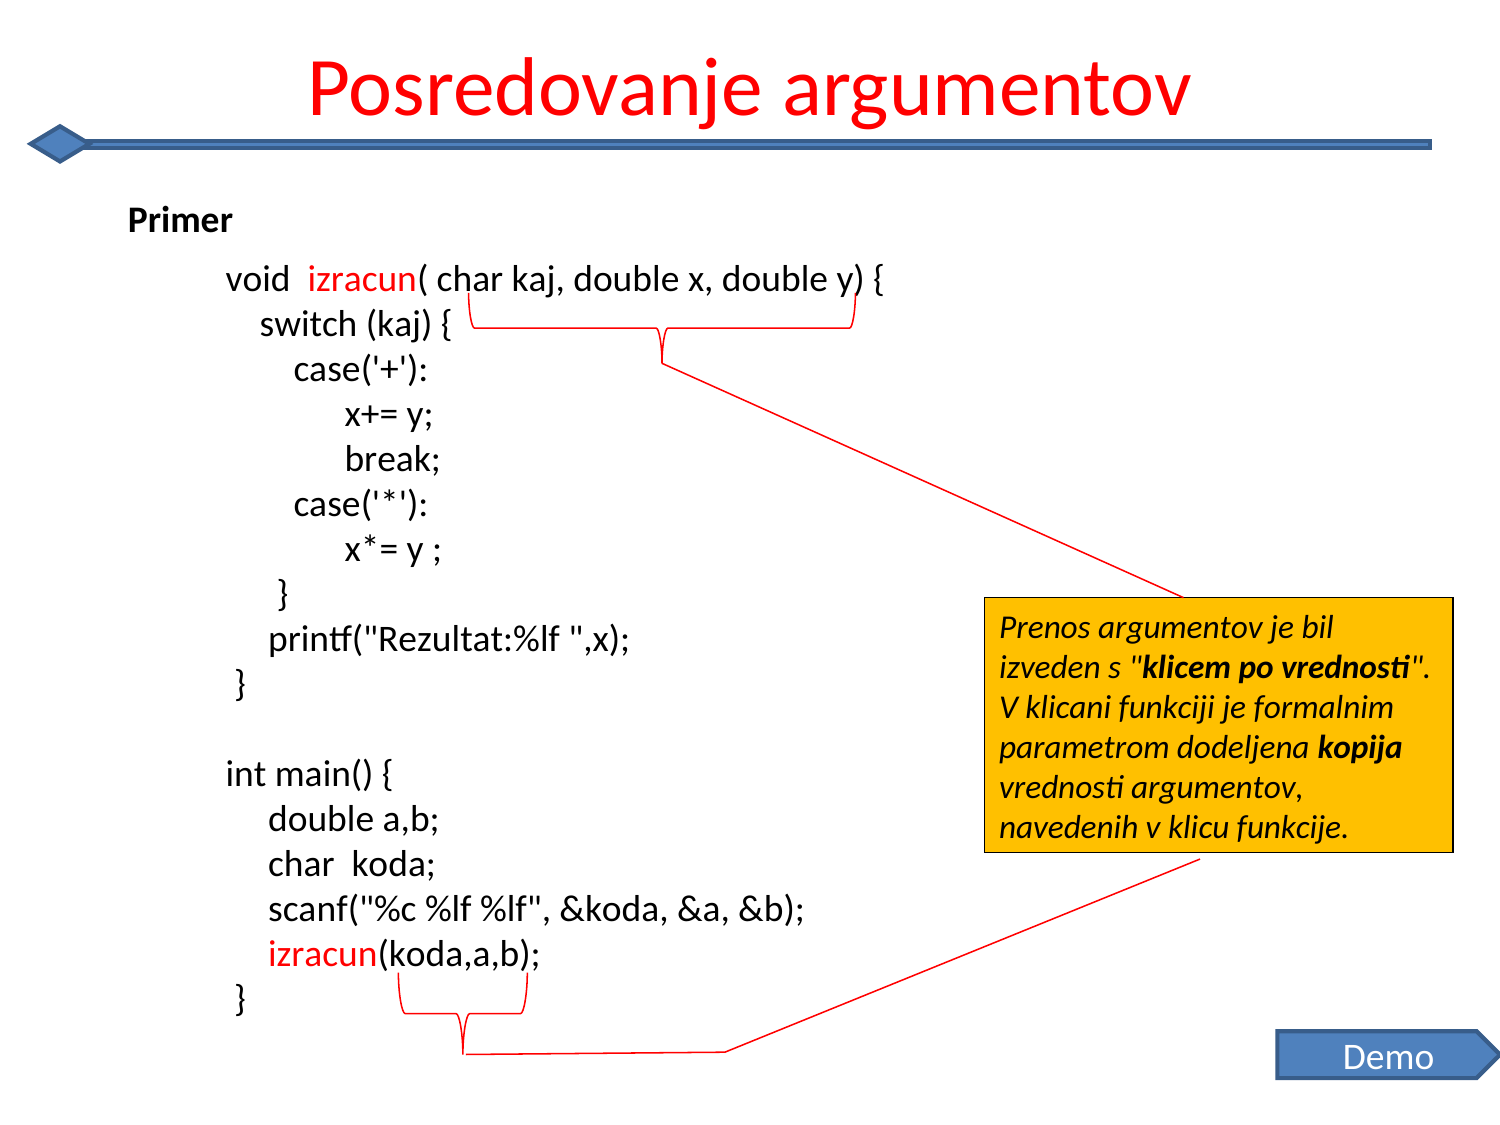

# Posredovanje argumentov
Primer
void  izracun( char kaj, double x, double y) {
 switch (kaj) {
 case('+'):
 x+= y;
 break;
 case('*'):
            x*= y ;
      }
     printf("Rezultat:%lf ",x);
 }
int main() {
     double a,b;
     char  koda;
     scanf("%c %lf %lf", &koda, &a, &b);
     izracun(koda,a,b);
 }
Prenos argumentov je bil izveden s "klicem po vrednosti".
V klicani funkciji je formalnim parametrom dodeljena kopija vrednosti argumentov, navedenih v klicu funkcije.
Demo